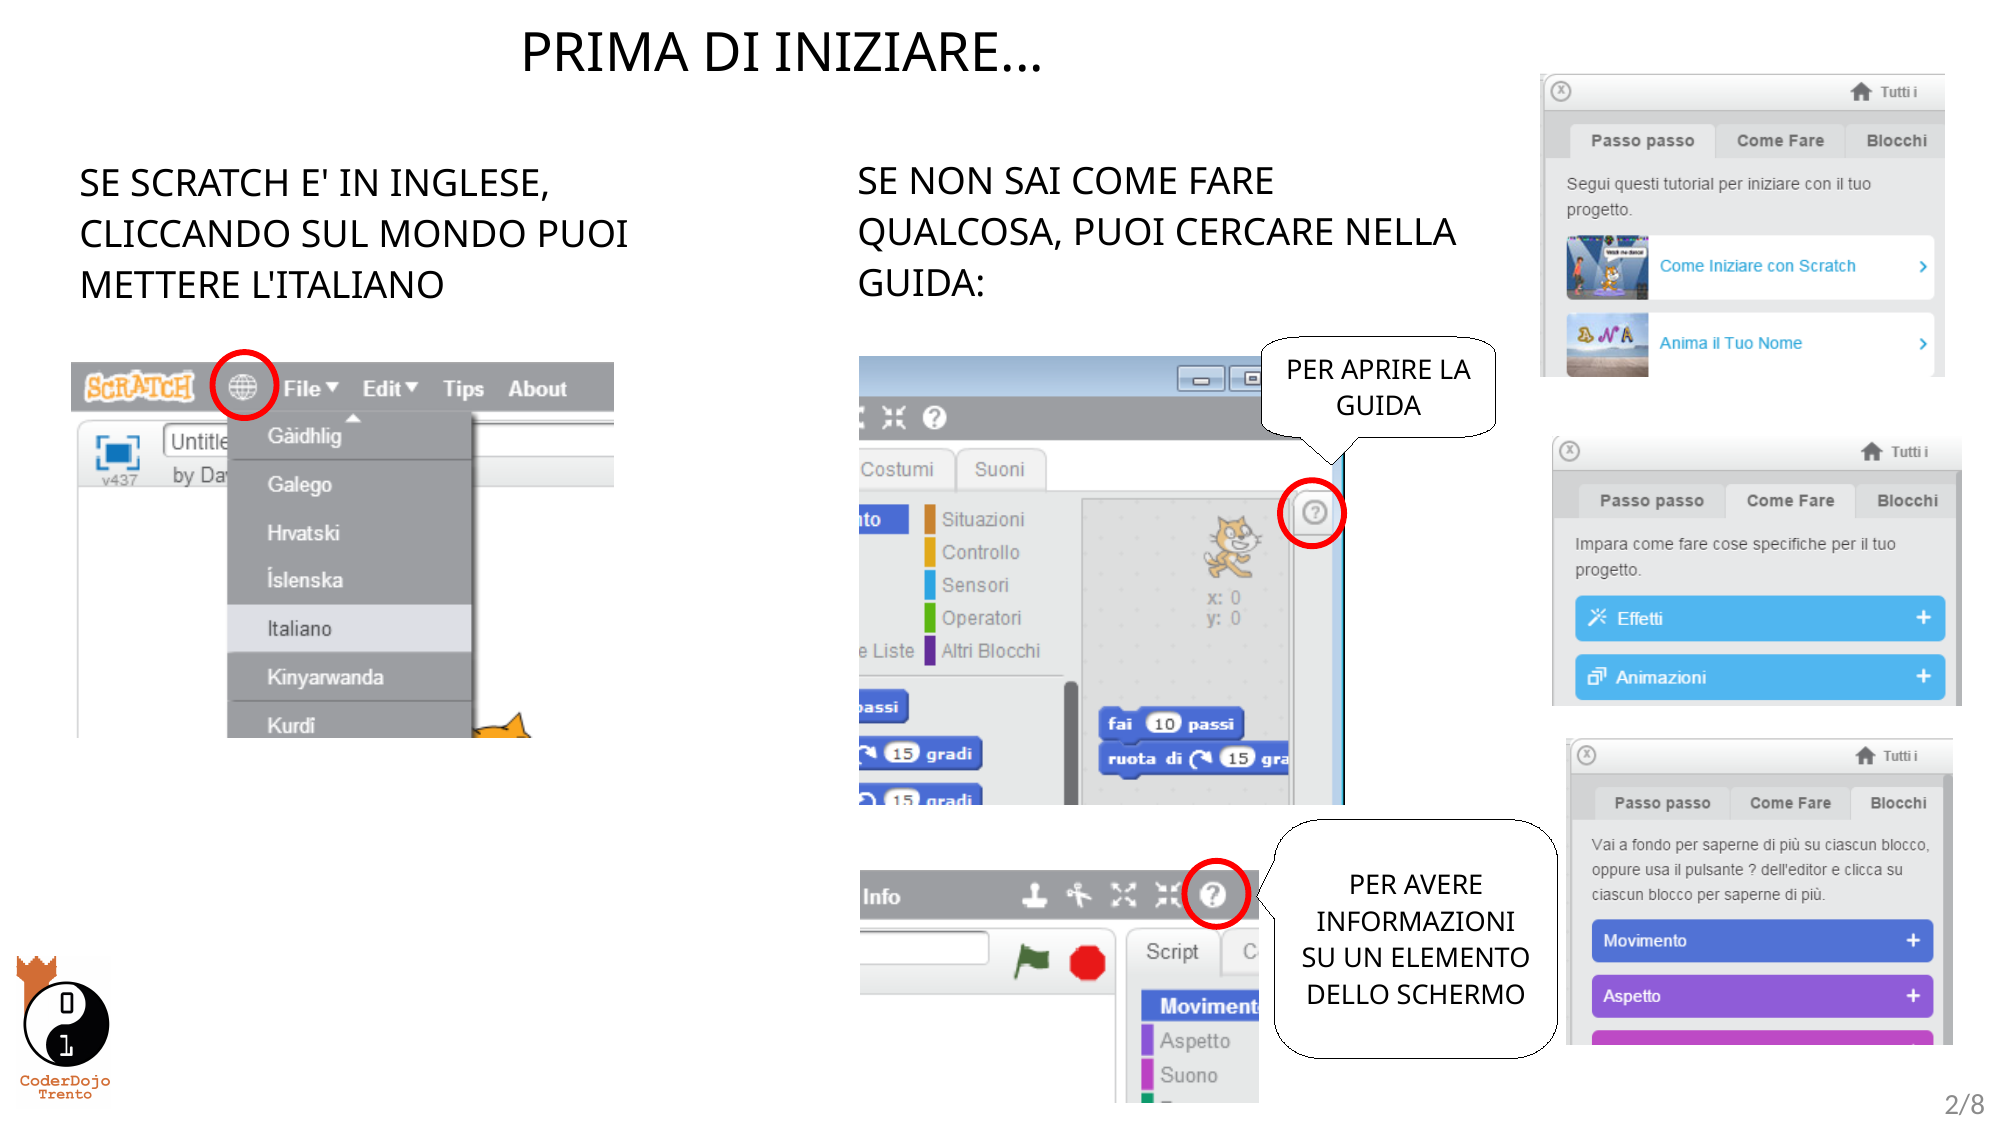

PRIMA DI INIZIARE...
SE NON SAI COME FARE QUALCOSA, PUOI CERCARE NELLA GUIDA:
SE SCRATCH E' IN INGLESE, CLICCANDO SUL MONDO PUOI METTERE L'ITALIANO
PER APRIRE LA GUIDA
PER AVERE INFORMAZIONI SU UN ELEMENTO DELLO SCHERMO